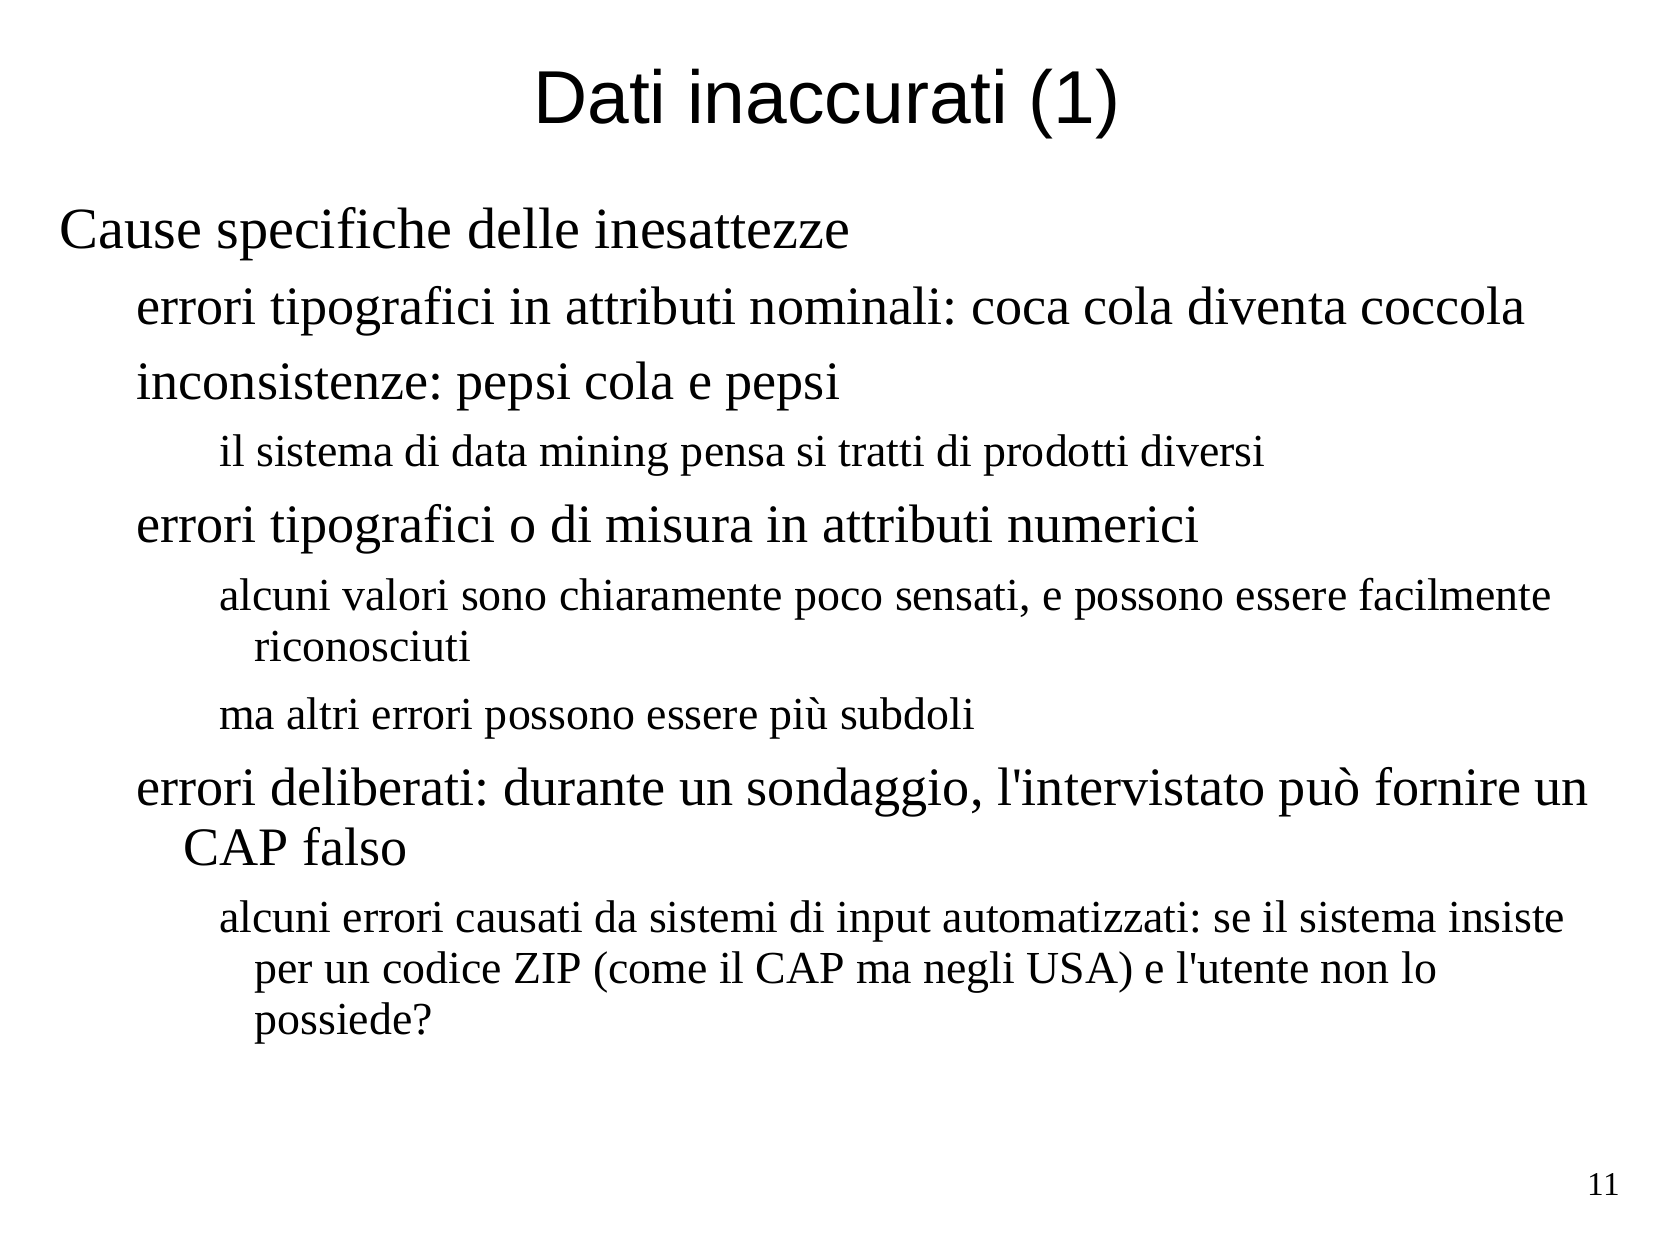

# Dati inaccurati (1)
Cause specifiche delle inesattezze
errori tipografici in attributi nominali: coca cola diventa coccola
inconsistenze: pepsi cola e pepsi
il sistema di data mining pensa si tratti di prodotti diversi
errori tipografici o di misura in attributi numerici
alcuni valori sono chiaramente poco sensati, e possono essere facilmente riconosciuti
ma altri errori possono essere più subdoli
errori deliberati: durante un sondaggio, l'intervistato può fornire un CAP falso
alcuni errori causati da sistemi di input automatizzati: se il sistema insiste per un codice ZIP (come il CAP ma negli USA) e l'utente non lo possiede?